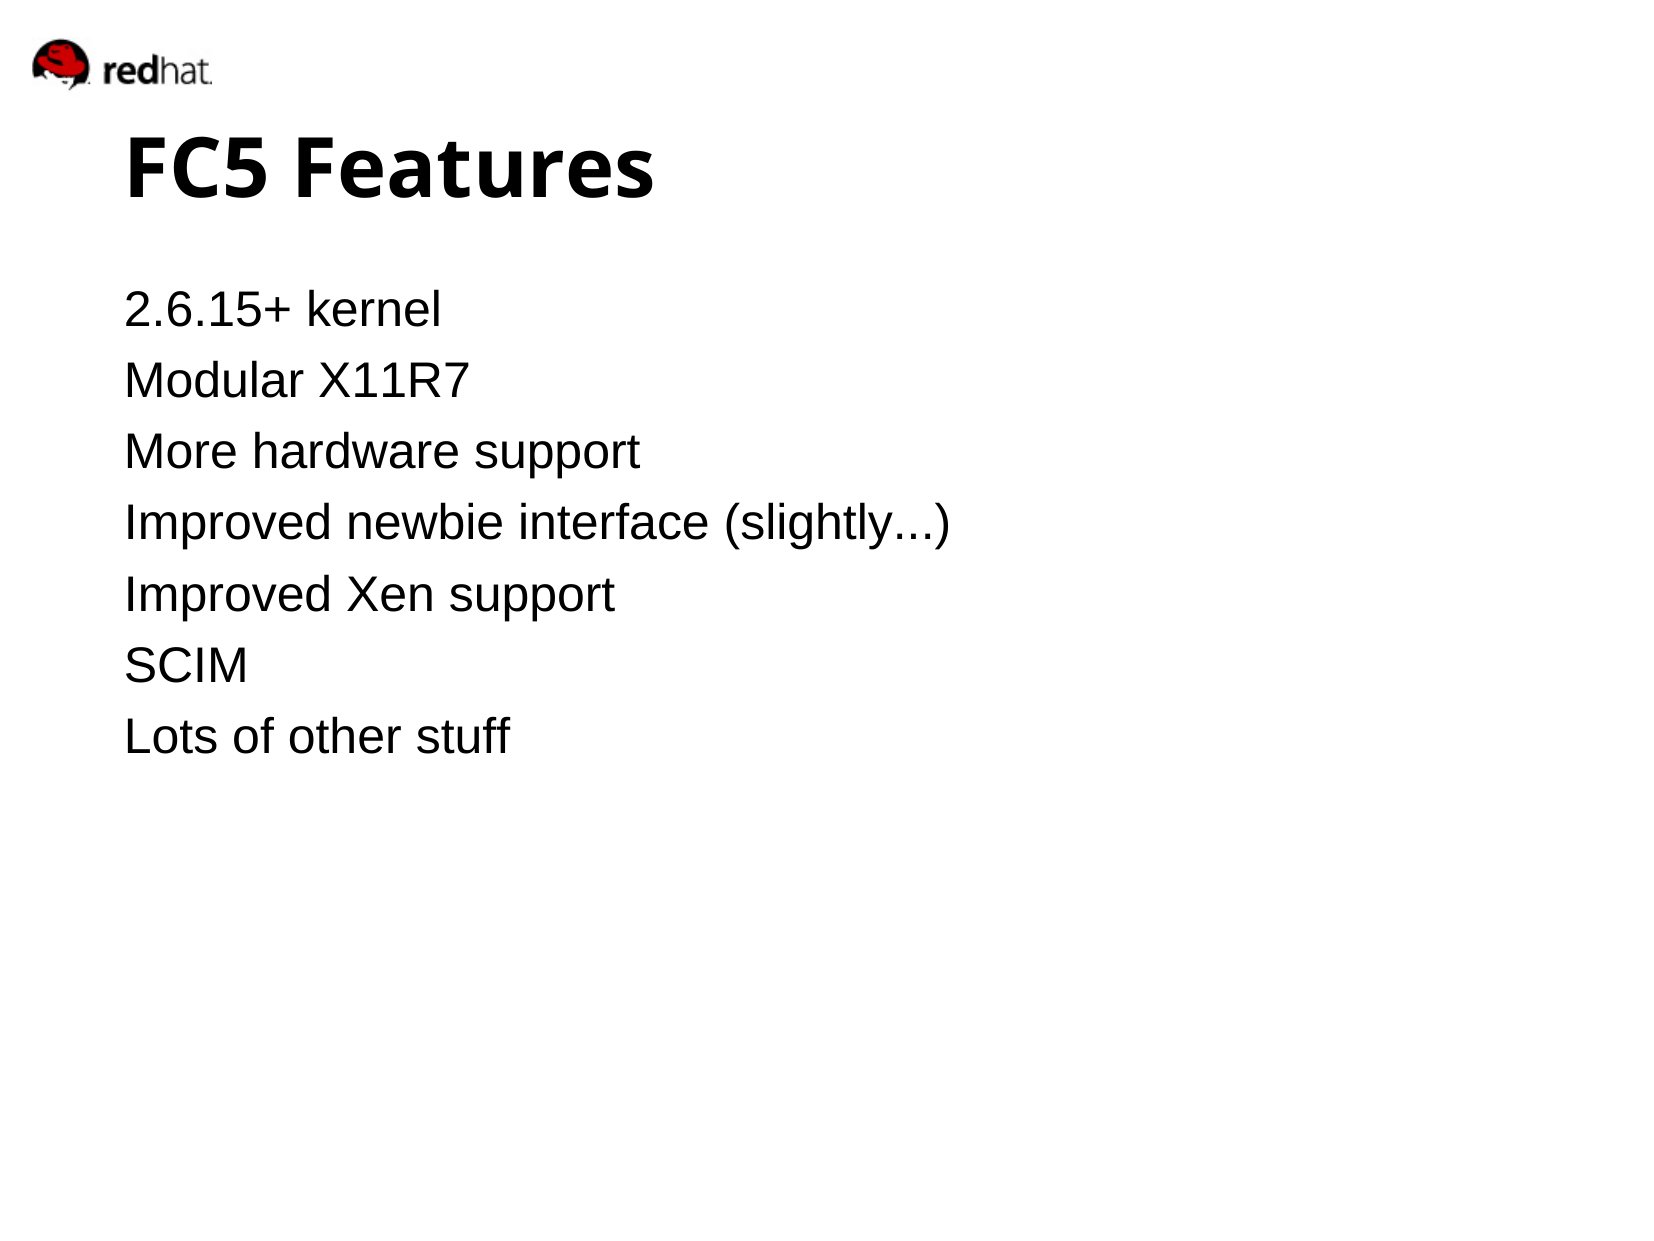

# FC5 Features
2.6.15+ kernel
Modular X11R7
More hardware support
Improved newbie interface (slightly...)
Improved Xen support
SCIM
Lots of other stuff